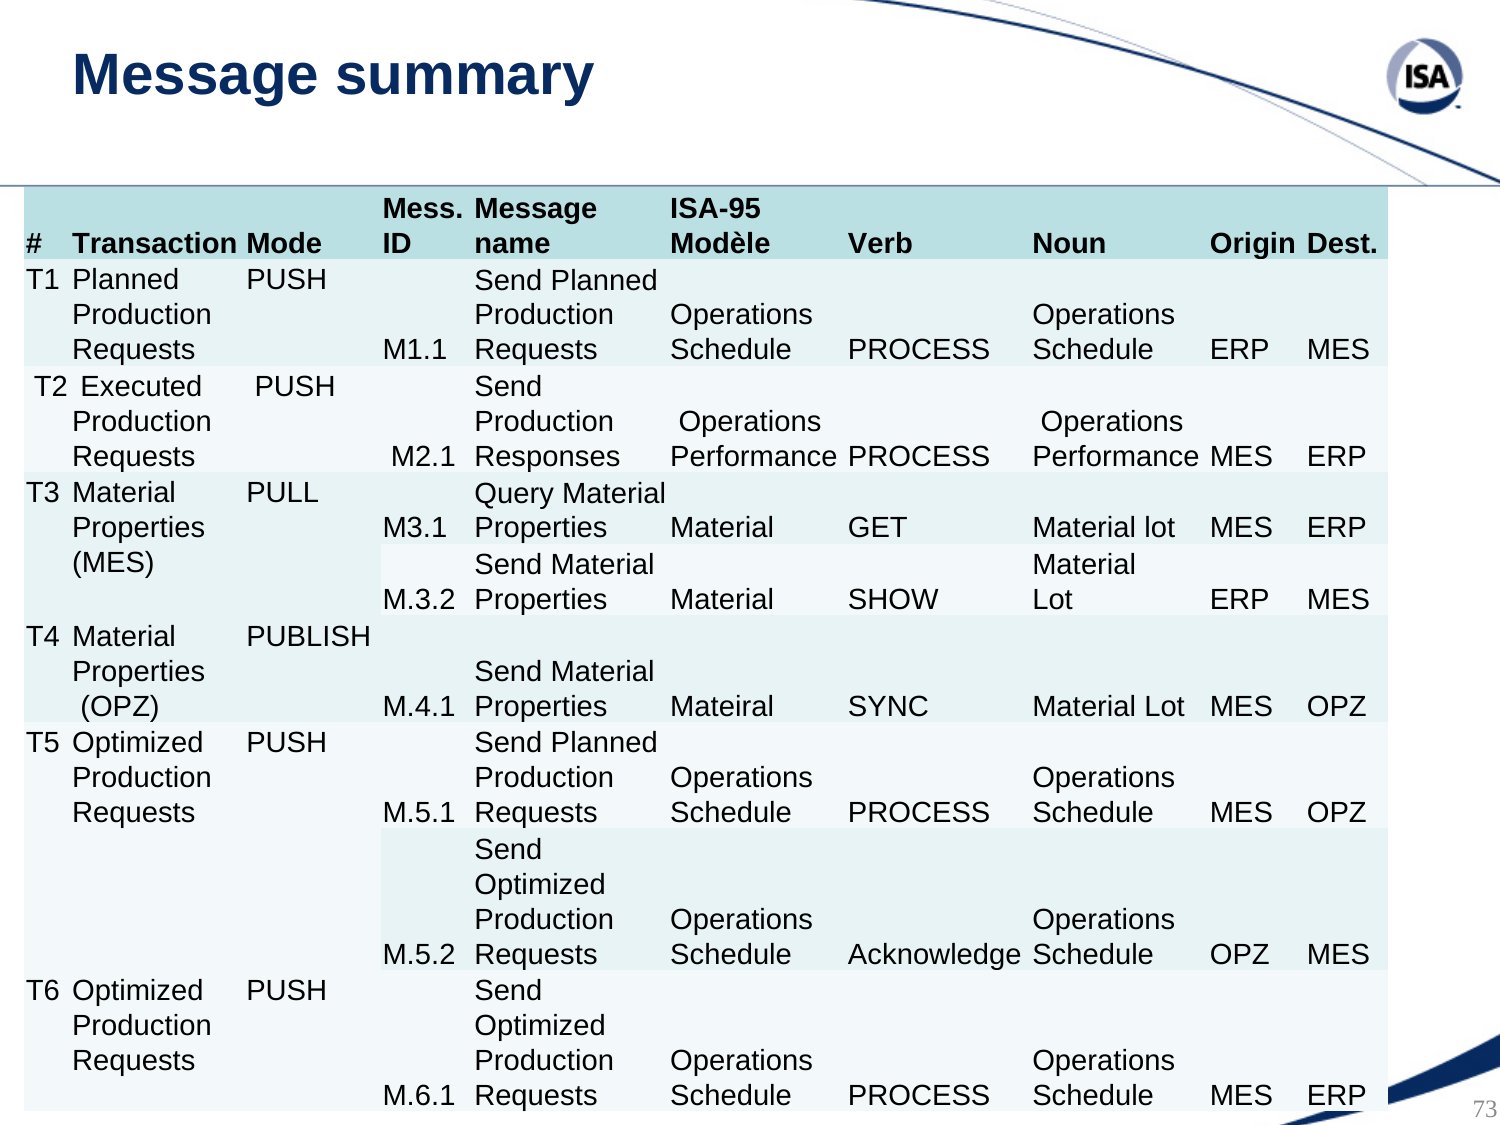

# Message summary
| # | Transaction | Mode | Mess. ID | Message name | ISA-95 Modèle | Verb | Noun | Origin | Dest. |
| --- | --- | --- | --- | --- | --- | --- | --- | --- | --- |
| T1 | Planned Production Requests | PUSH | M1.1 | Send Planned Production Requests | Operations Schedule | PROCESS | Operations Schedule | ERP | MES |
| T2 | Executed Production Requests | PUSH | M2.1 | Send Production Responses | Operations Performance | PROCESS | Operations Performance | MES | ERP |
| T3 | Material Properties (MES) | PULL | M3.1 | Query Material Properties | Material | GET | Material lot | MES | ERP |
| | | | M.3.2 | Send Material Properties | Material | SHOW | Material Lot | ERP | MES |
| T4 | Material Properties (OPZ) | PUBLISH | M.4.1 | Send Material Properties | Mateiral | SYNC | Material Lot | MES | OPZ |
| T5 | Optimized Production Requests | PUSH | M.5.1 | Send Planned Production Requests | Operations Schedule | PROCESS | Operations Schedule | MES | OPZ |
| | | | M.5.2 | Send Optimized Production Requests | Operations Schedule | Acknowledge | Operations Schedule | OPZ | MES |
| T6 | Optimized Production Requests | PUSH | M.6.1 | Send Optimized Production Requests | Operations Schedule | PROCESS | Operations Schedule | MES | ERP |